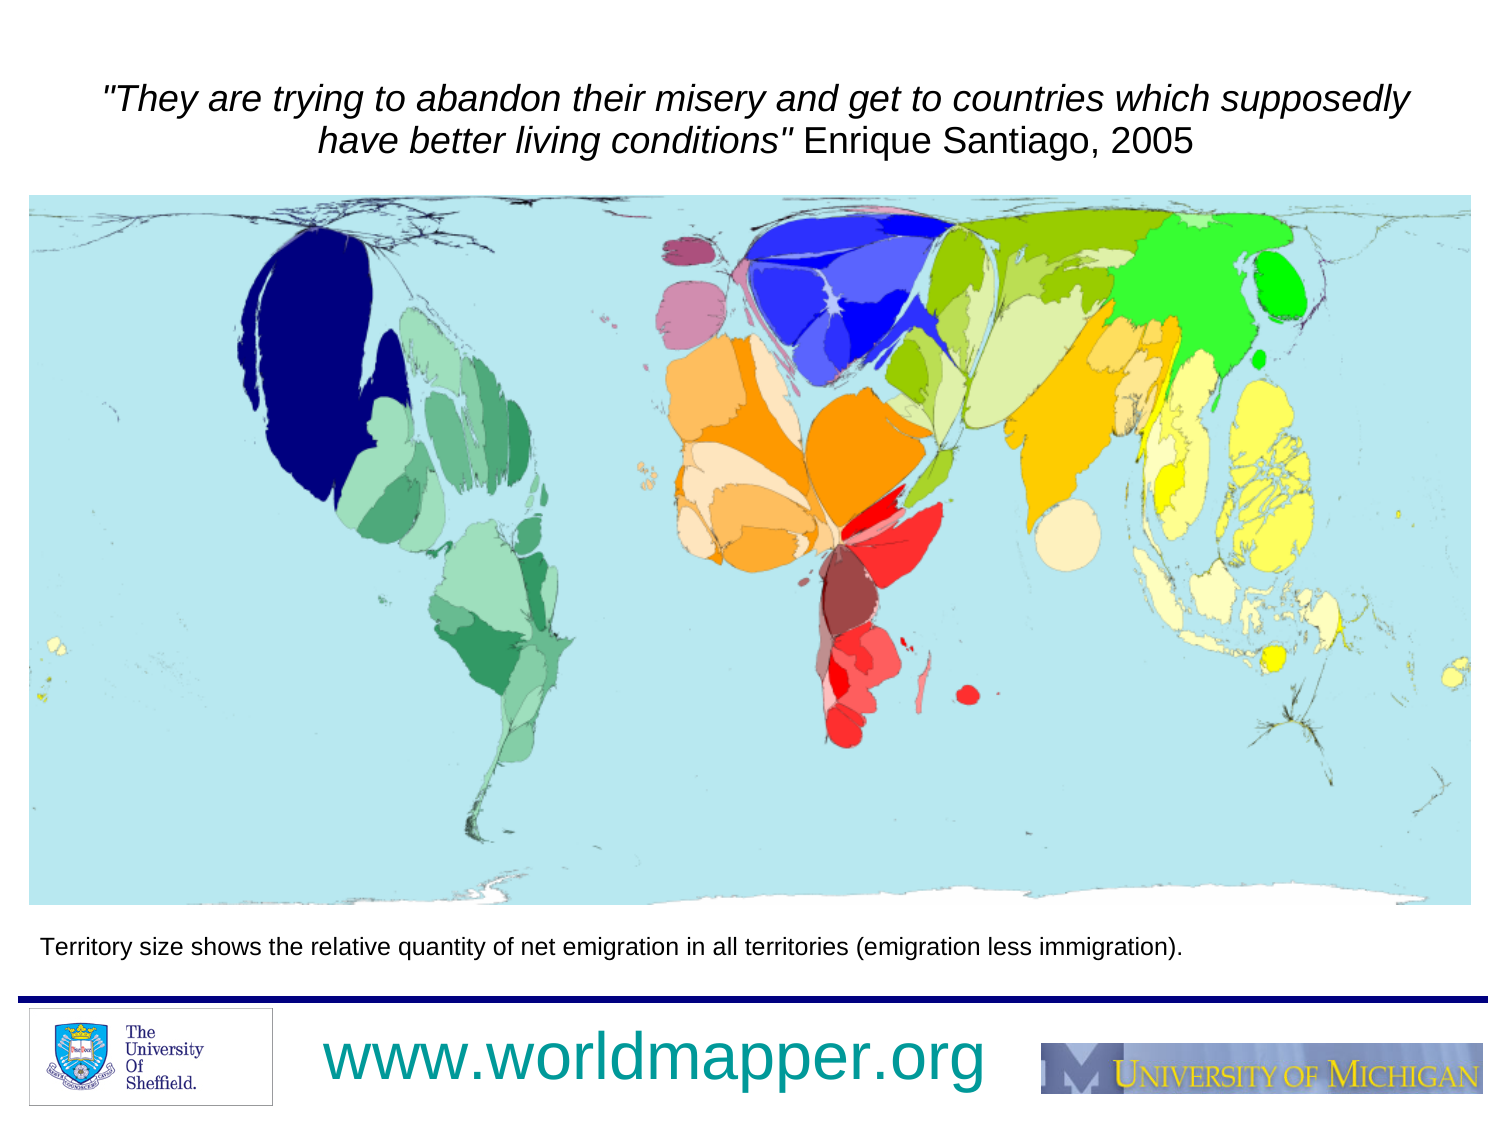

# "They are trying to abandon their misery and get to countries which supposedly have better living conditions" Enrique Santiago, 2005
Territory size shows the relative quantity of net emigration in all territories (emigration less immigration).